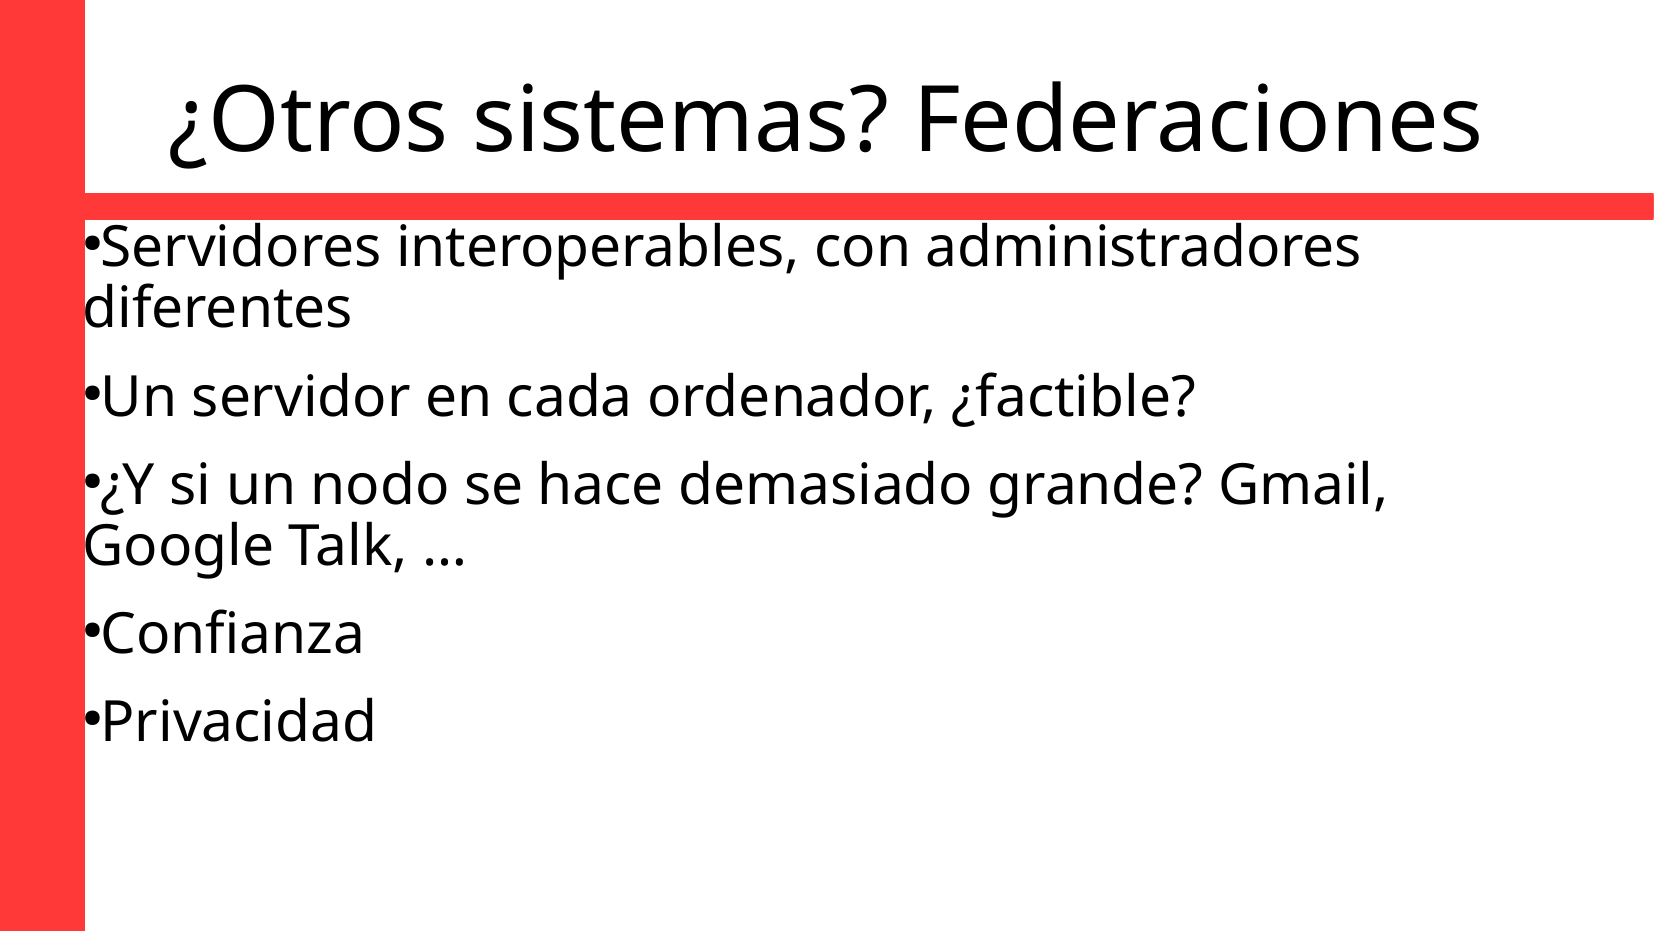

# ¿Otros sistemas? Federaciones
Servidores interoperables, con administradores diferentes
Un servidor en cada ordenador, ¿factible?
¿Y si un nodo se hace demasiado grande? Gmail, Google Talk, …
Confianza
Privacidad